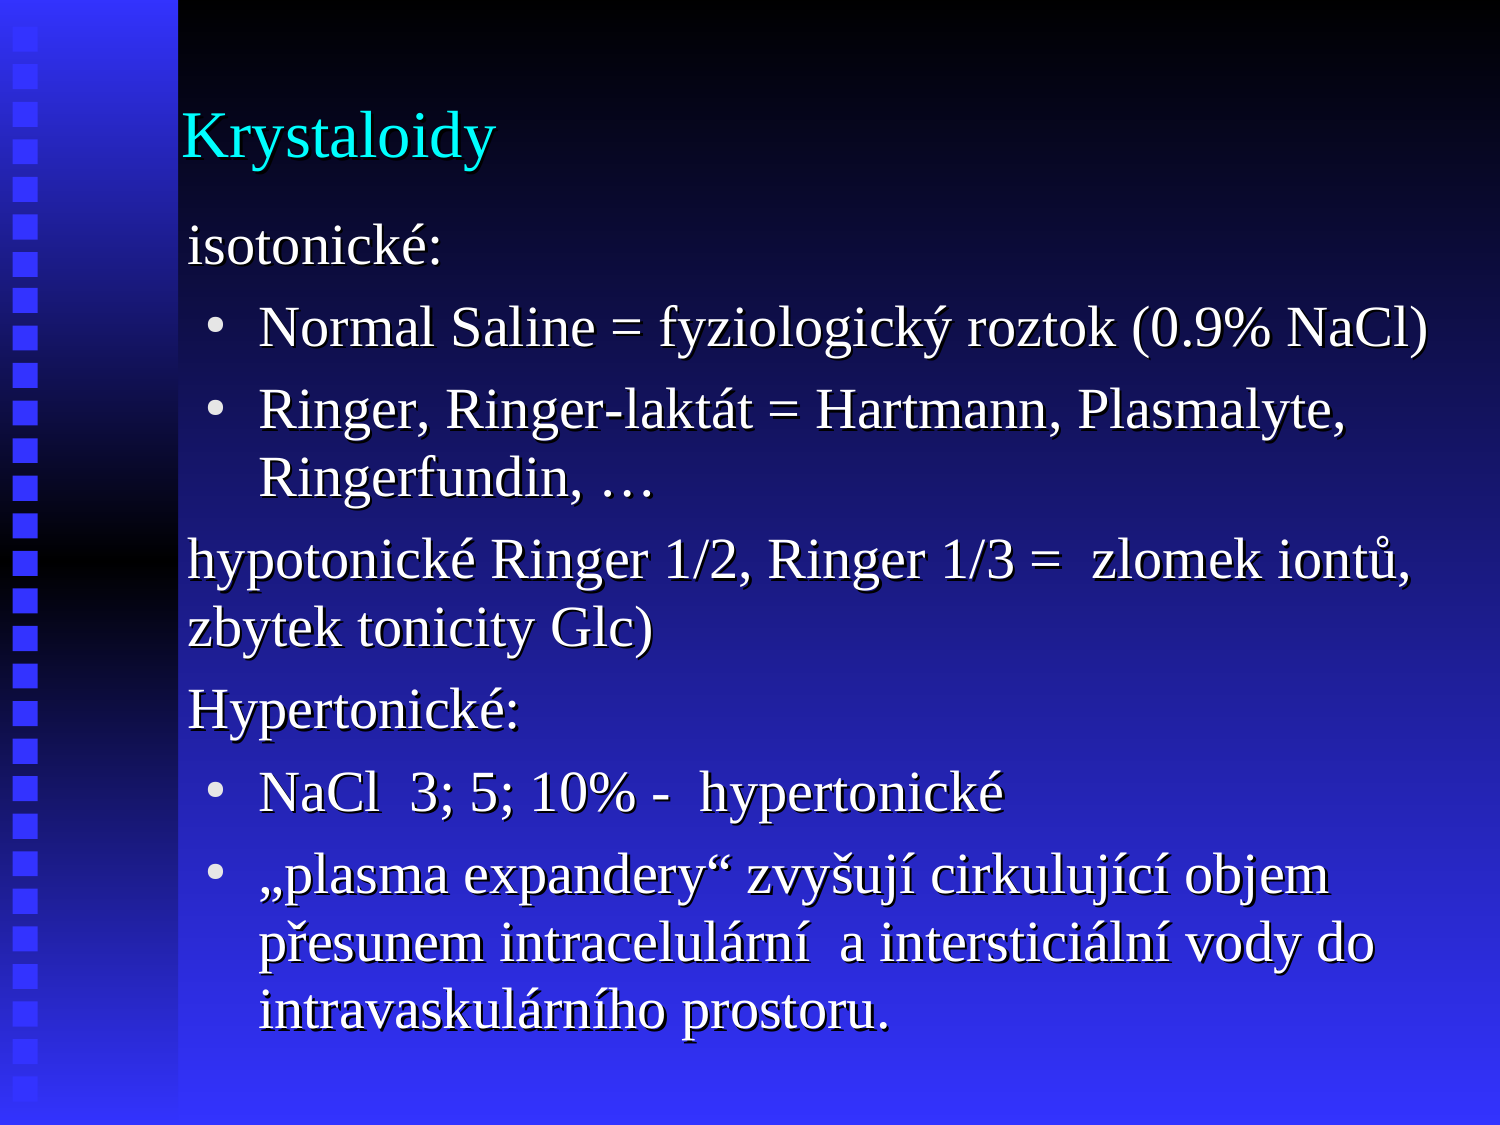

# Krystaloidy
isotonické:
Normal Saline = fyziologický roztok (0.9% NaCl)
Ringer, Ringer-laktát = Hartmann, Plasmalyte, Ringerfundin, …
hypotonické Ringer 1/2, Ringer 1/3 = zlomek iontů, zbytek tonicity Glc)
Hypertonické:
NaCl 3; 5; 10% - hypertonické
„plasma expandery“ zvyšují cirkulující objem přesunem intracelulární a intersticiální vody do intravaskulárního prostoru.